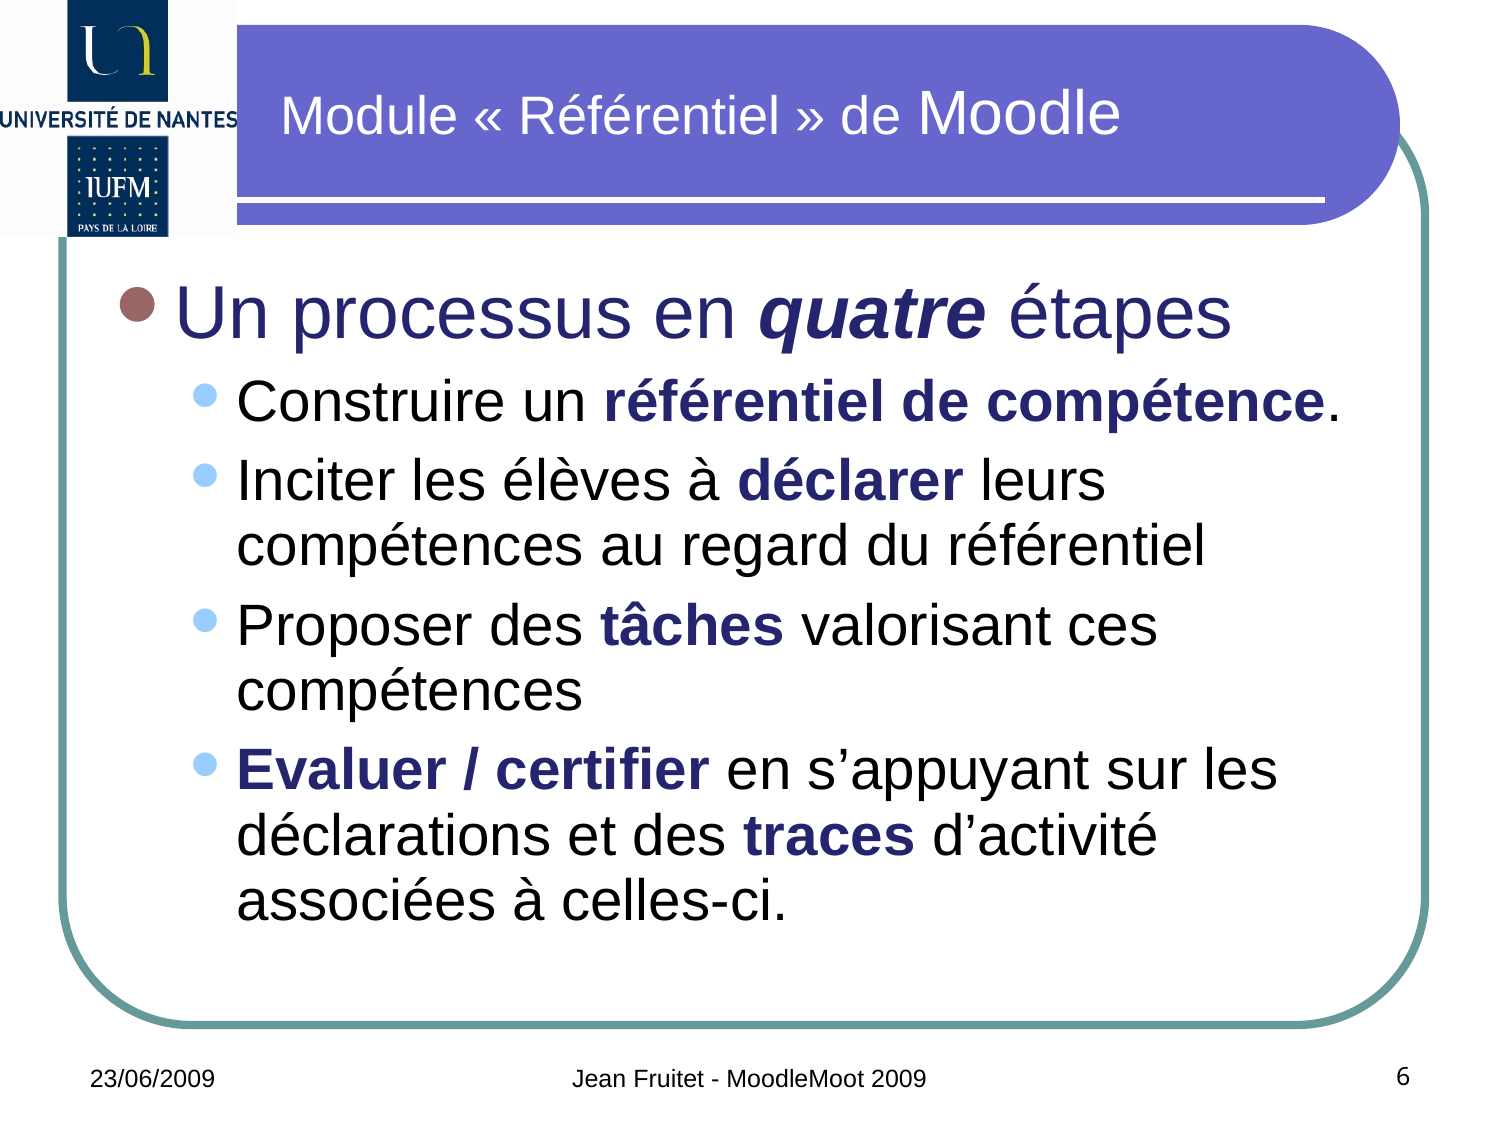

Module « Référentiel » de Moodle
# Un processus en quatre étapes
Construire un référentiel de compétence.
Inciter les élèves à déclarer leurs compétences au regard du référentiel
Proposer des tâches valorisant ces compétences
Evaluer / certifier en s’appuyant sur les déclarations et des traces d’activité associées à celles-ci.
23/06/2009
Jean Fruitet - MoodleMoot 2009
6